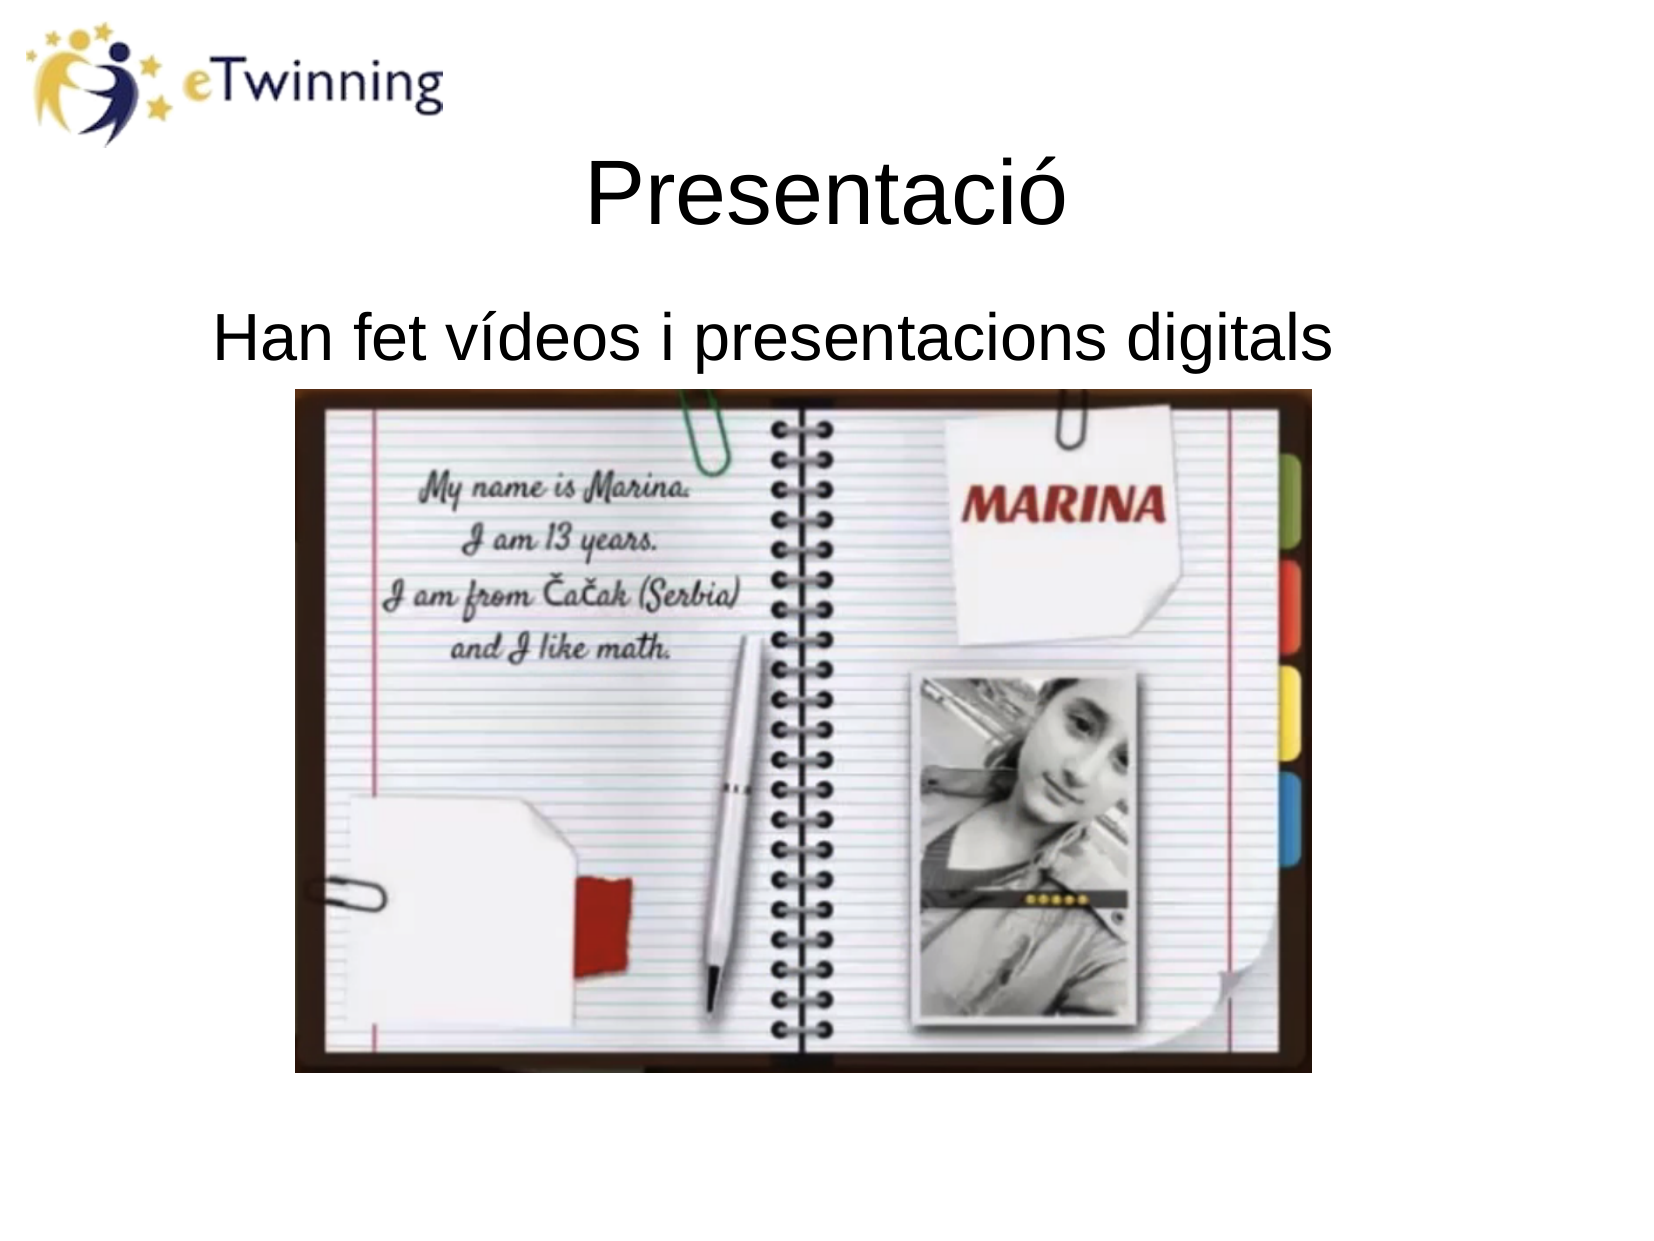

# Presentació
Han fet vídeos i presentacions digitals